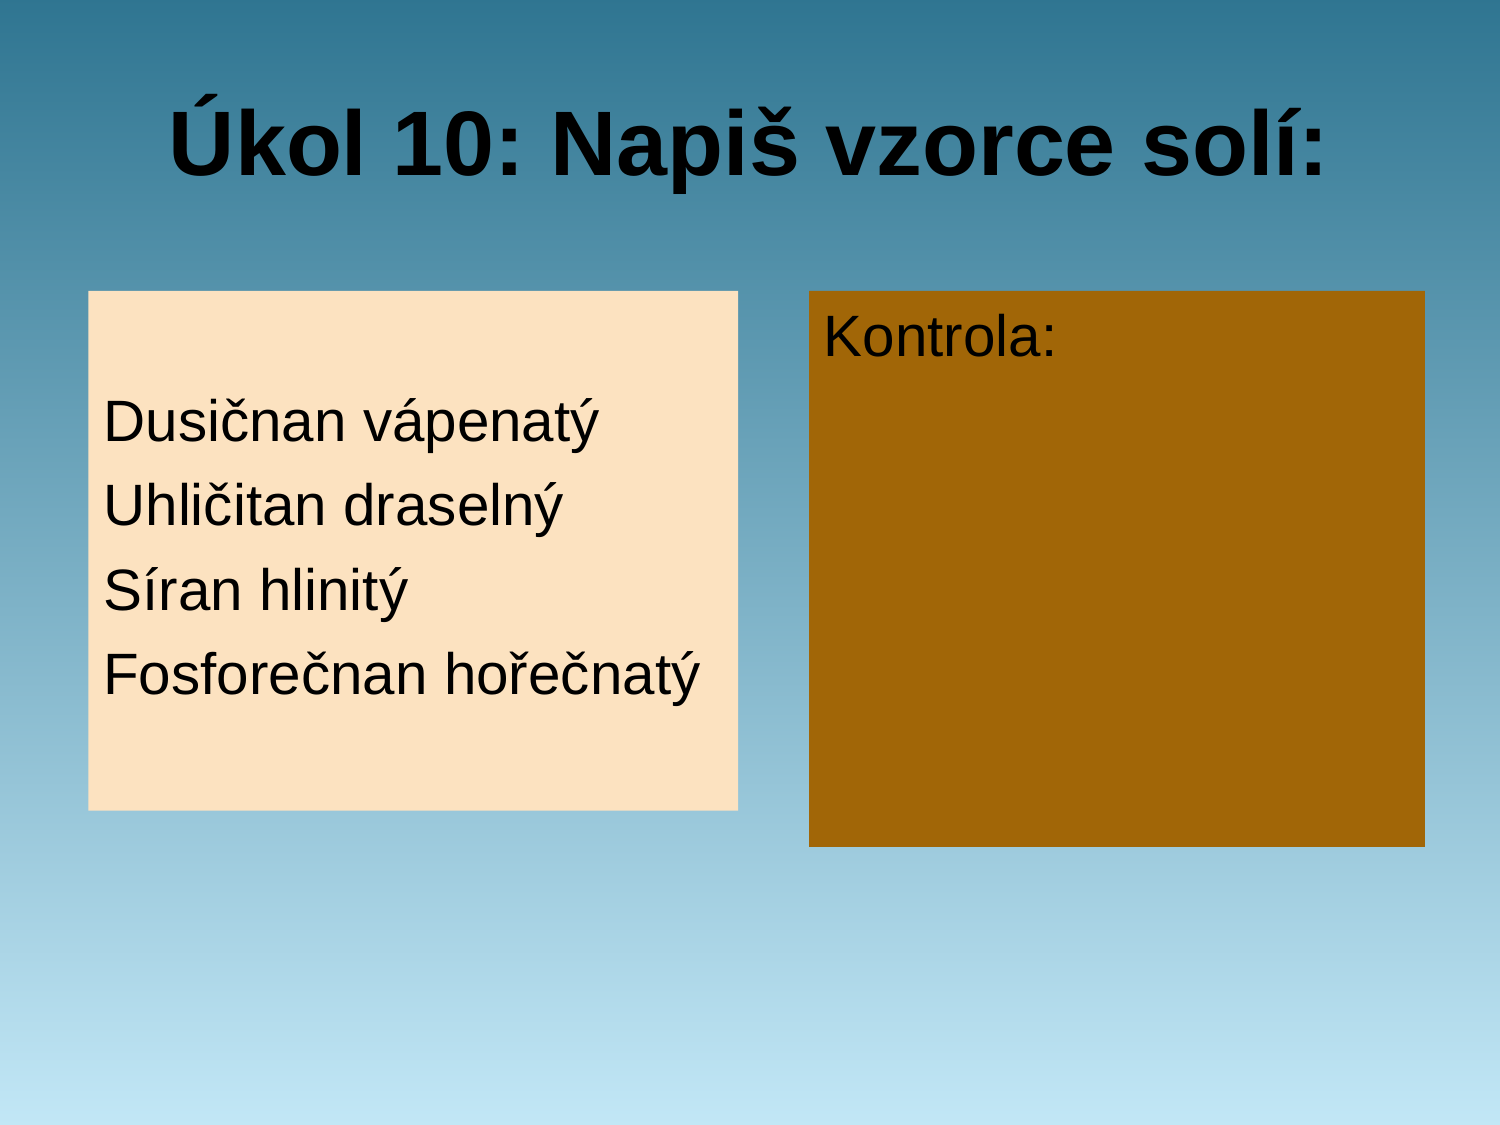

# Úkol 10: Napiš vzorce solí:
Dusičnan vápenatý
Uhličitan draselný
Síran hlinitý
Fosforečnan hořečnatý
Kontrola:
Ca(NO3)2
K2CO3
Al2(SO4)3
Mg3(PO4)2